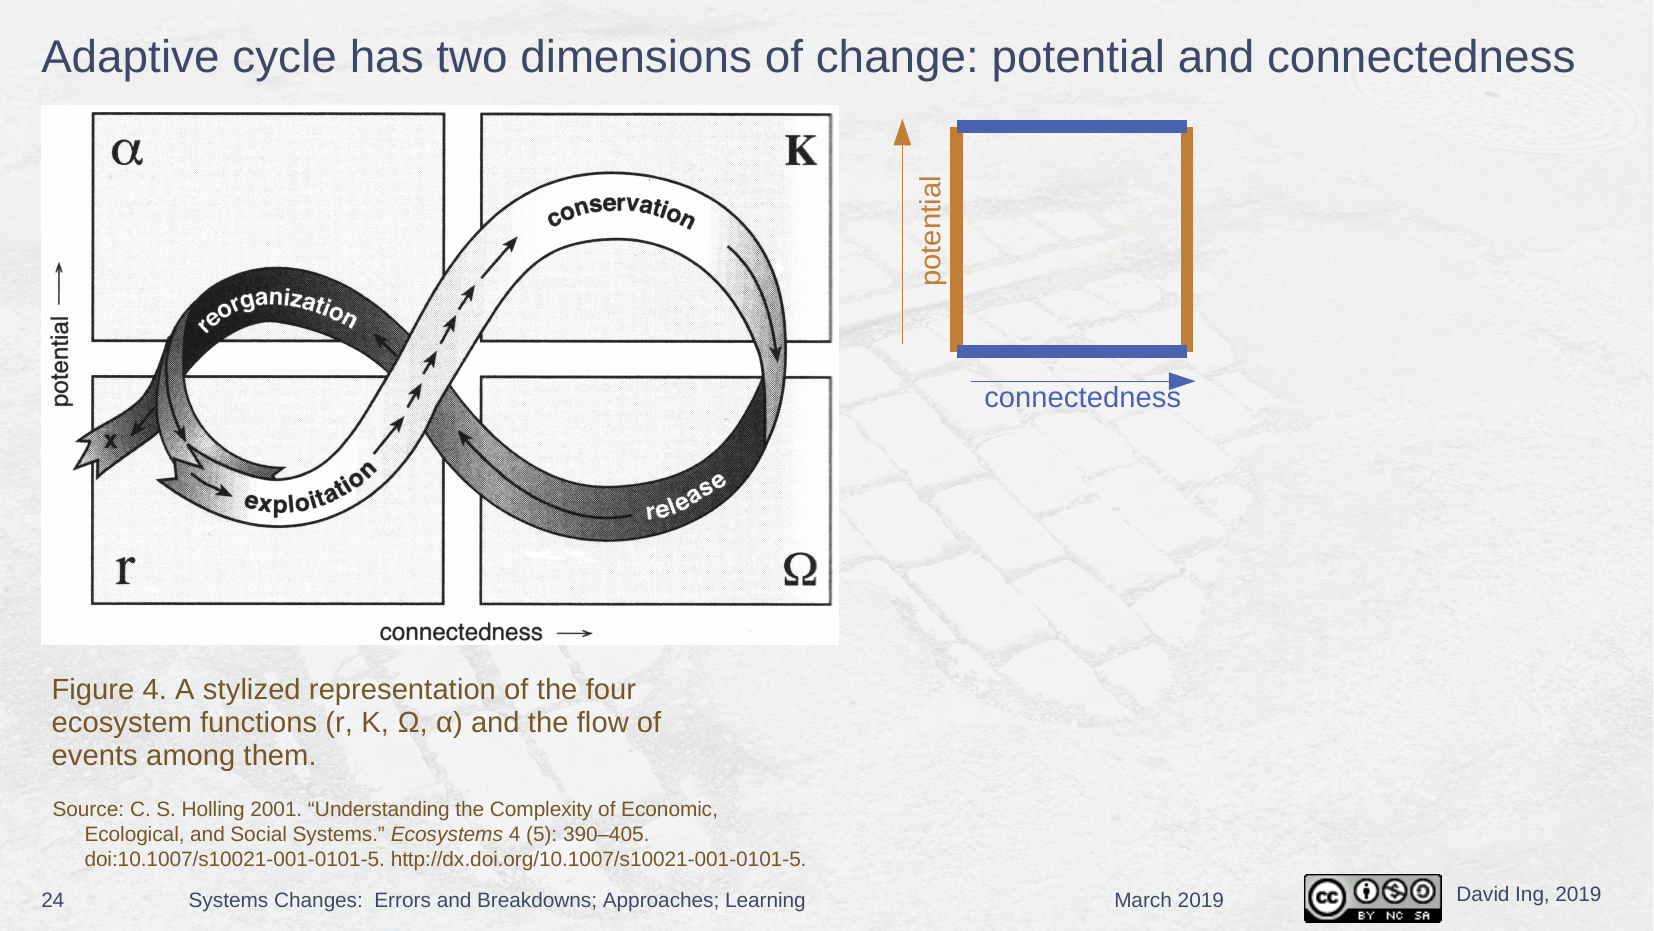

# Adaptive cycle has two dimensions of change: potential and connectedness
potential
connectedness
Figure 4. A stylized representation of the four ecosystem functions (r, K, Ω, α) and the flow of events among them.
Source: C. S. Holling 2001. “Understanding the Complexity of Economic, Ecological, and Social Systems.” Ecosystems 4 (5): 390–405. doi:10.1007/s10021-001-0101-5. http://dx.doi.org/10.1007/s10021-001-0101-5.
-
Systems Changes: Errors and Breakdowns; Approaches; Learning
March 2019